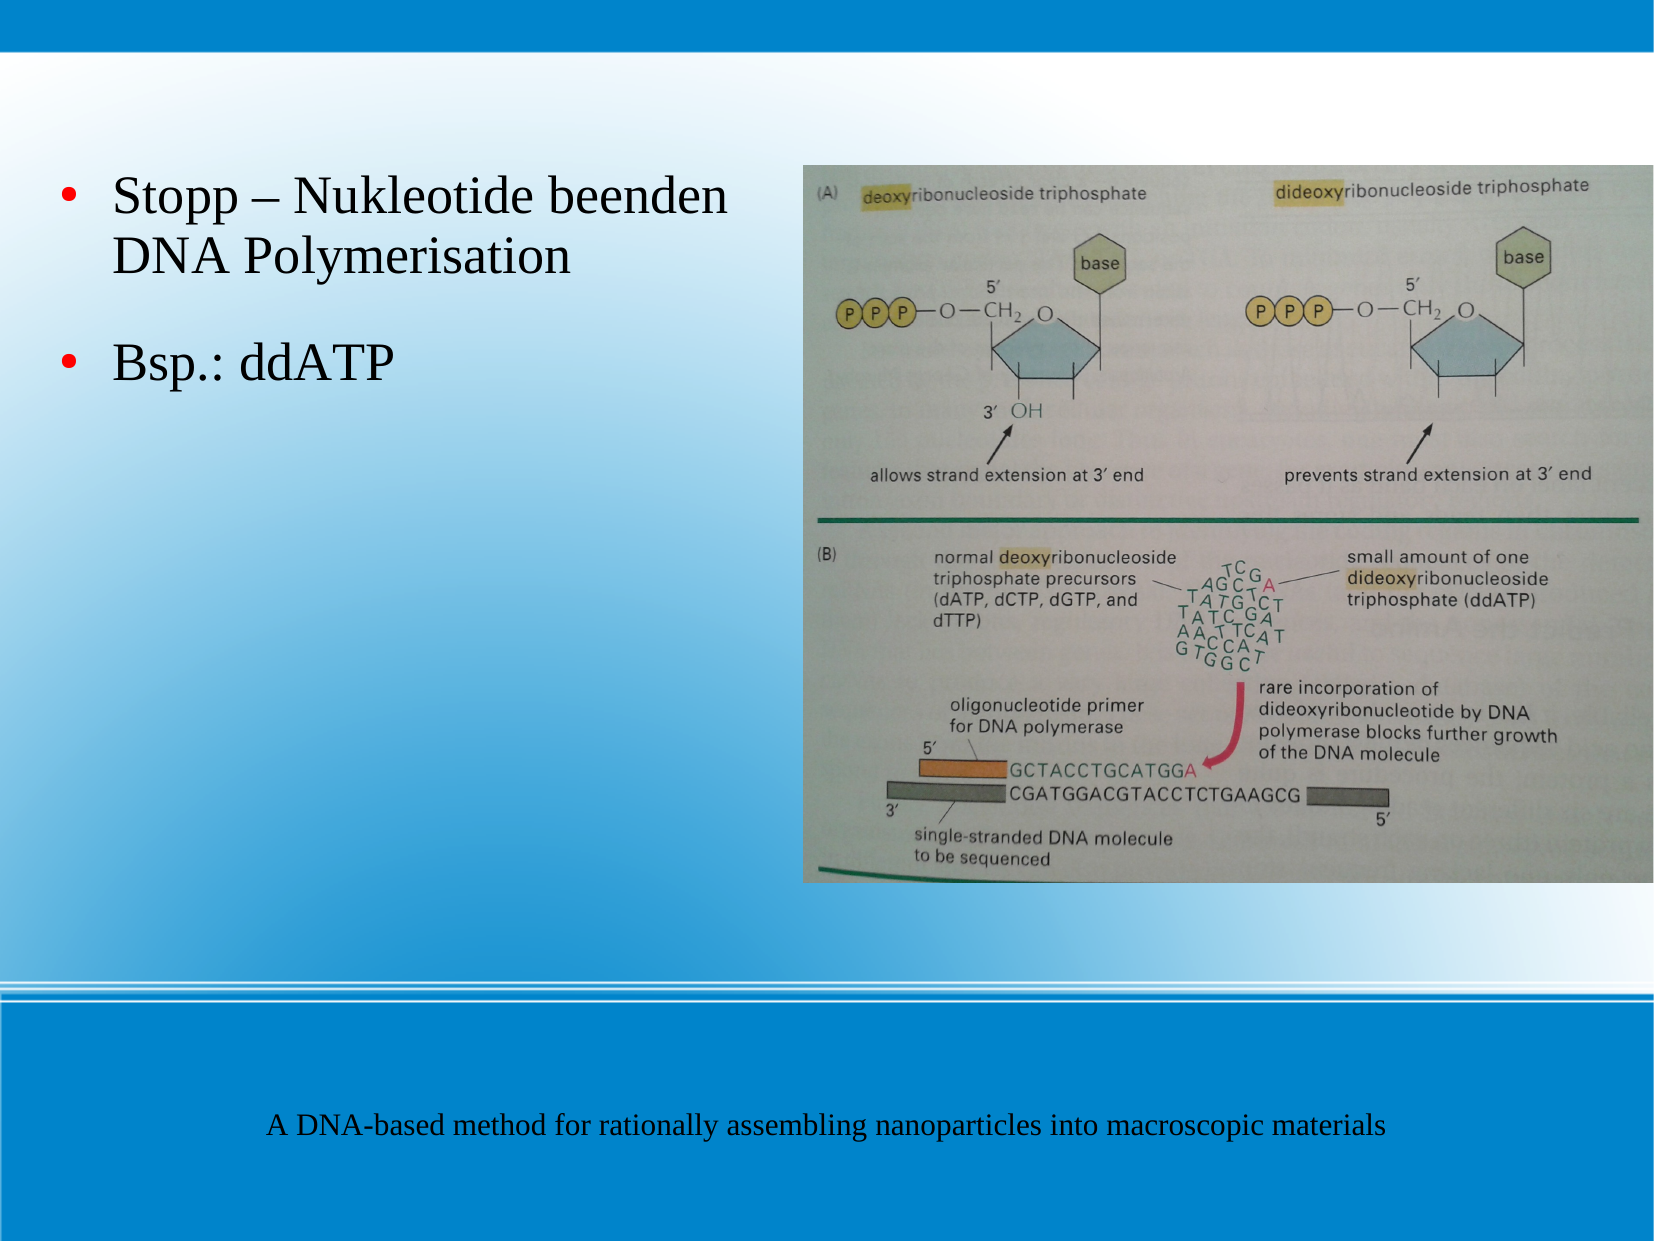

Stopp – Nukleotide beenden DNA Polymerisation
Bsp.: ddATP
# A DNA-based method for rationally assembling nanoparticles into macroscopic materials